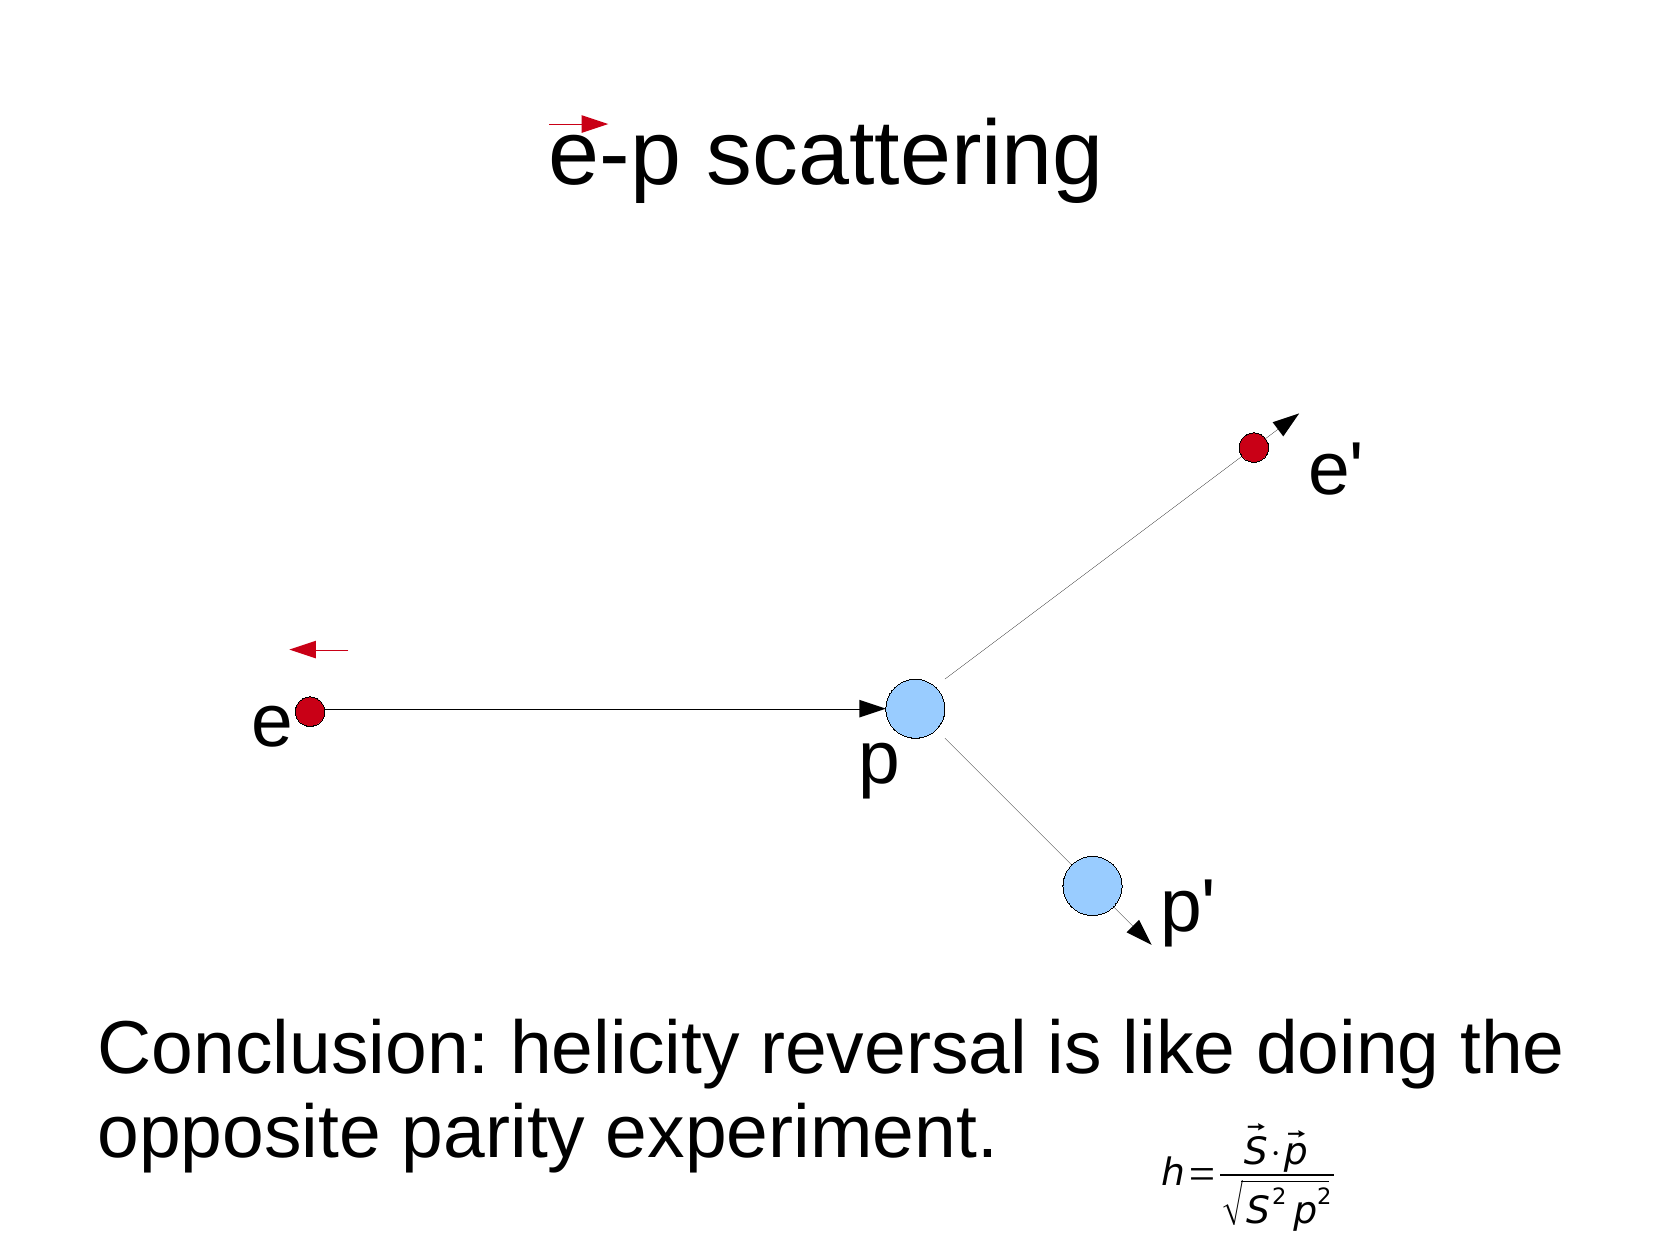

# e-p scattering
e'
e
p
p'
Conclusion: helicity reversal is like doing the
opposite parity experiment.